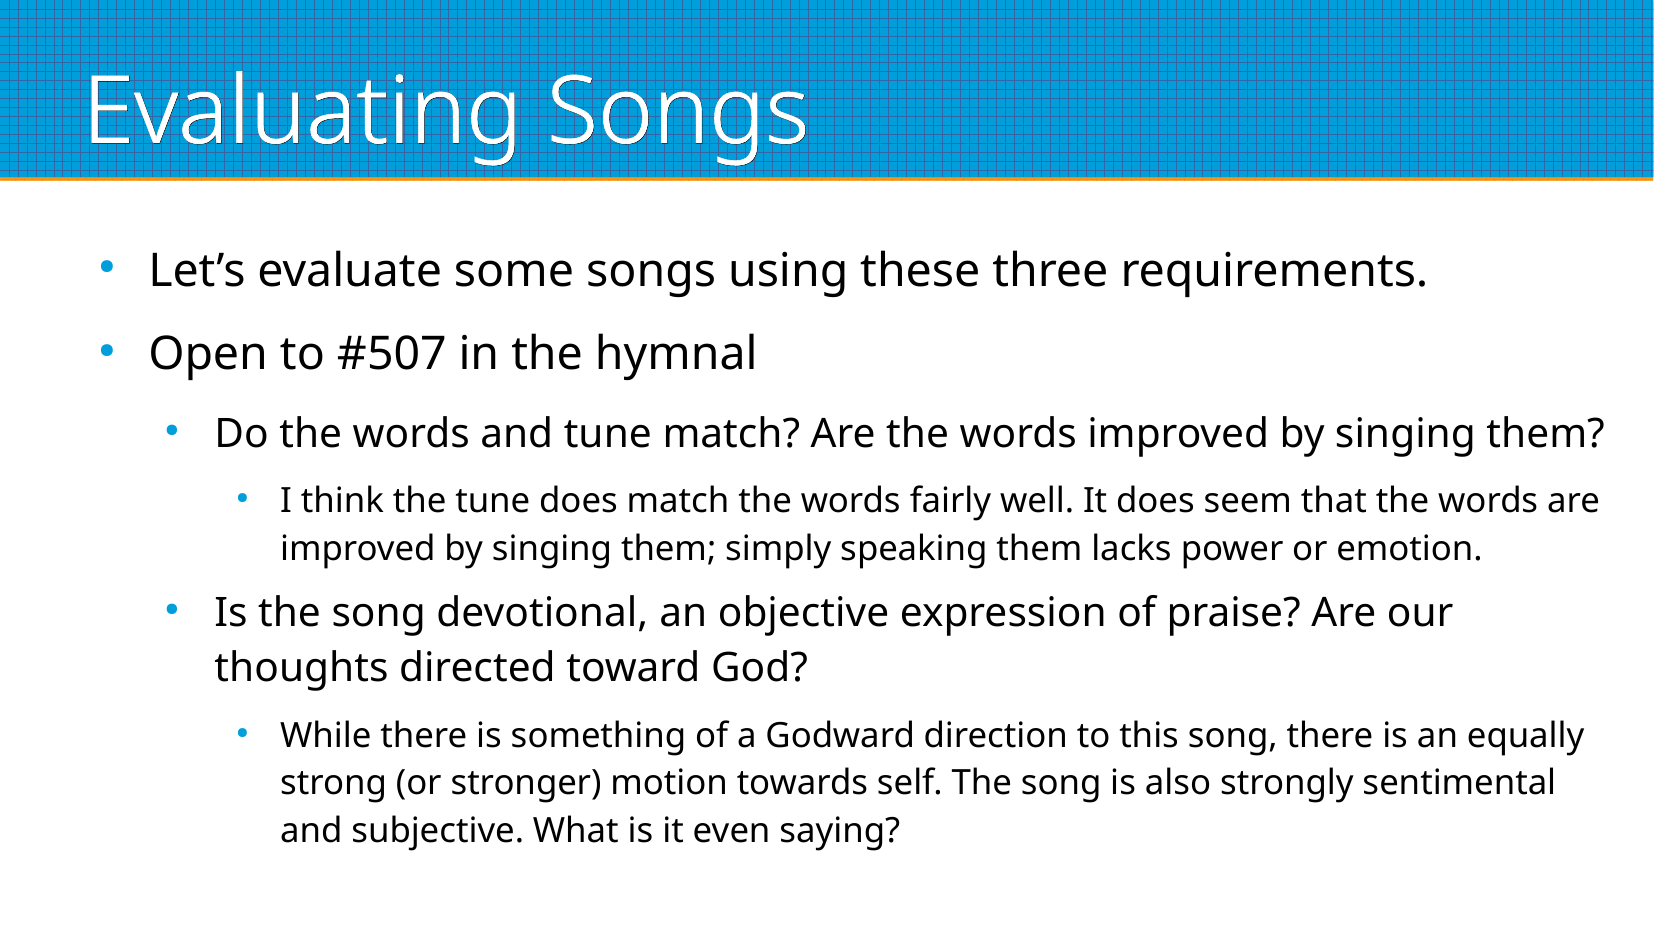

# Evaluating Songs
Let’s evaluate some songs using these three requirements.
Open to #507 in the hymnal
Do the words and tune match? Are the words improved by singing them?
I think the tune does match the words fairly well. It does seem that the words are improved by singing them; simply speaking them lacks power or emotion.
Is the song devotional, an objective expression of praise? Are our thoughts directed toward God?
While there is something of a Godward direction to this song, there is an equally strong (or stronger) motion towards self. The song is also strongly sentimental and subjective. What is it even saying?